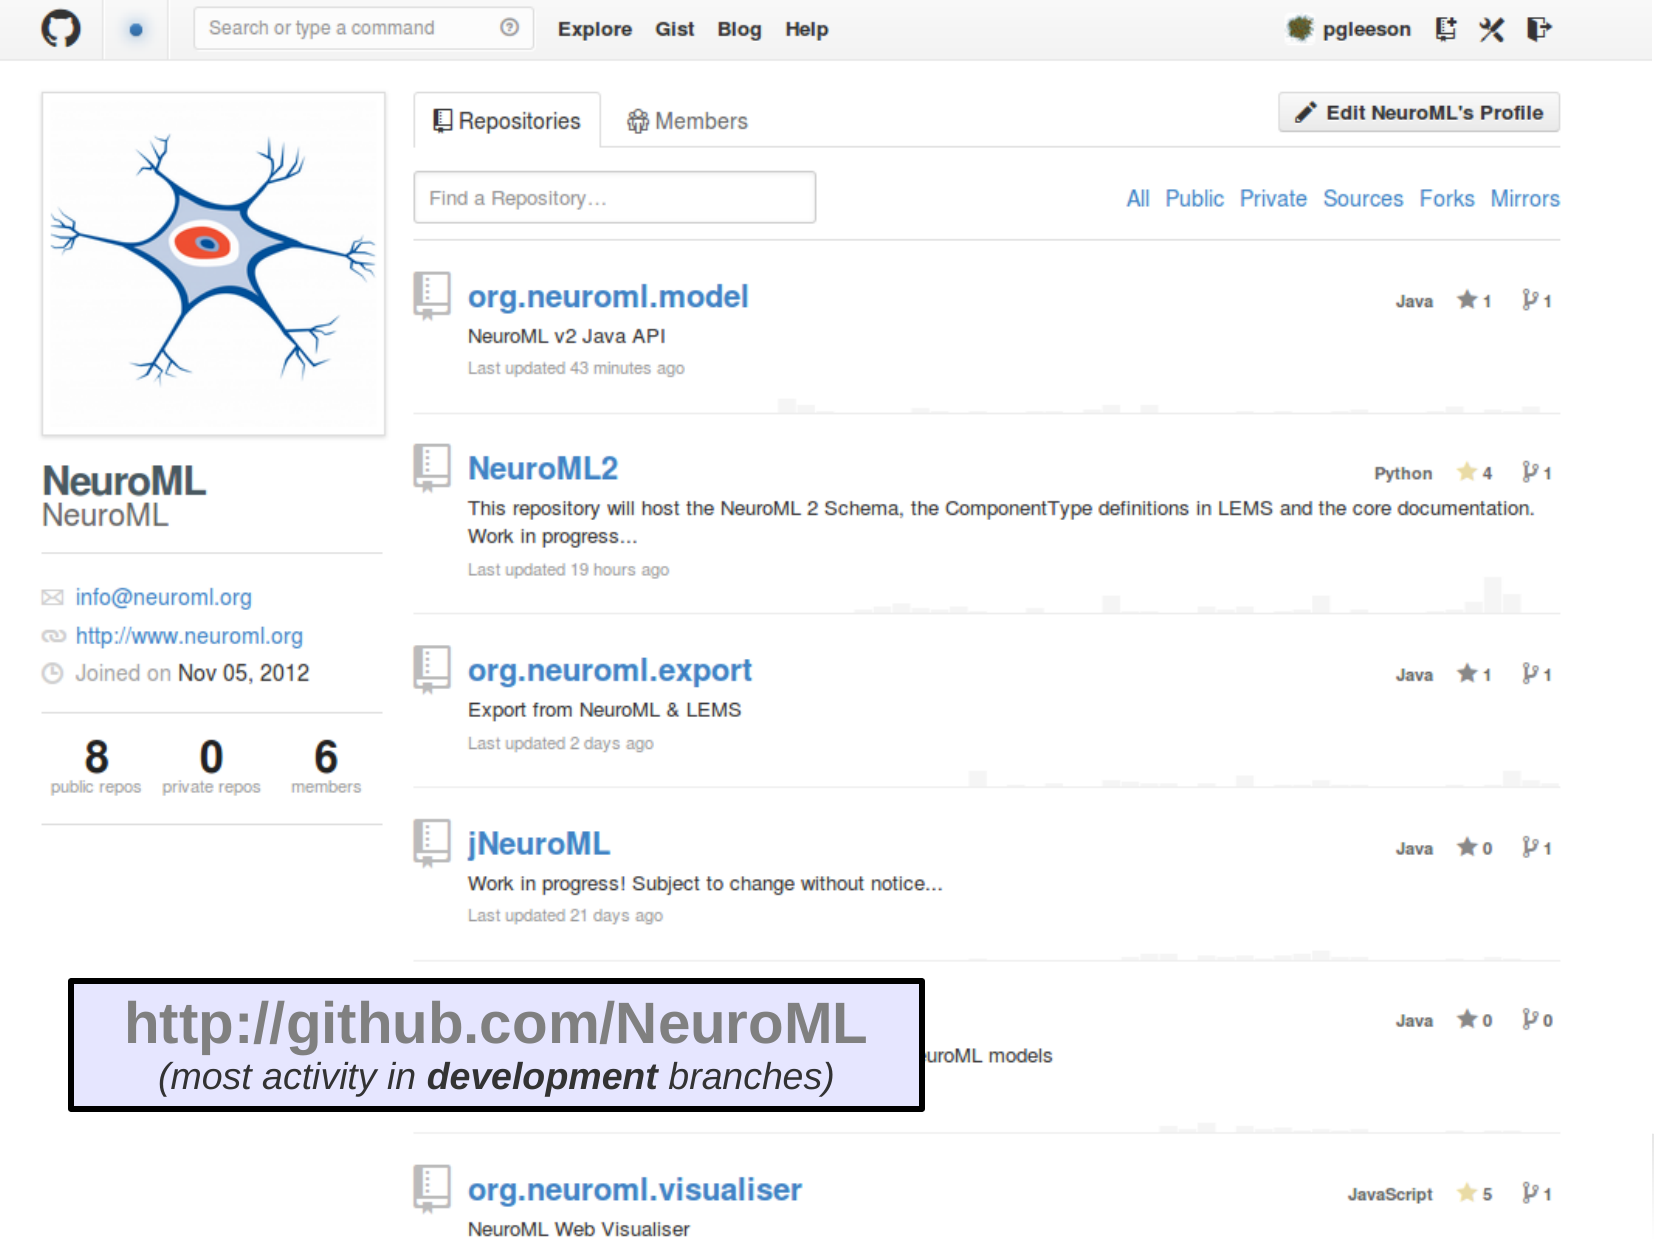

http://github.com/NeuroML
(most activity in development branches)
http://www.opensourcebrain.org